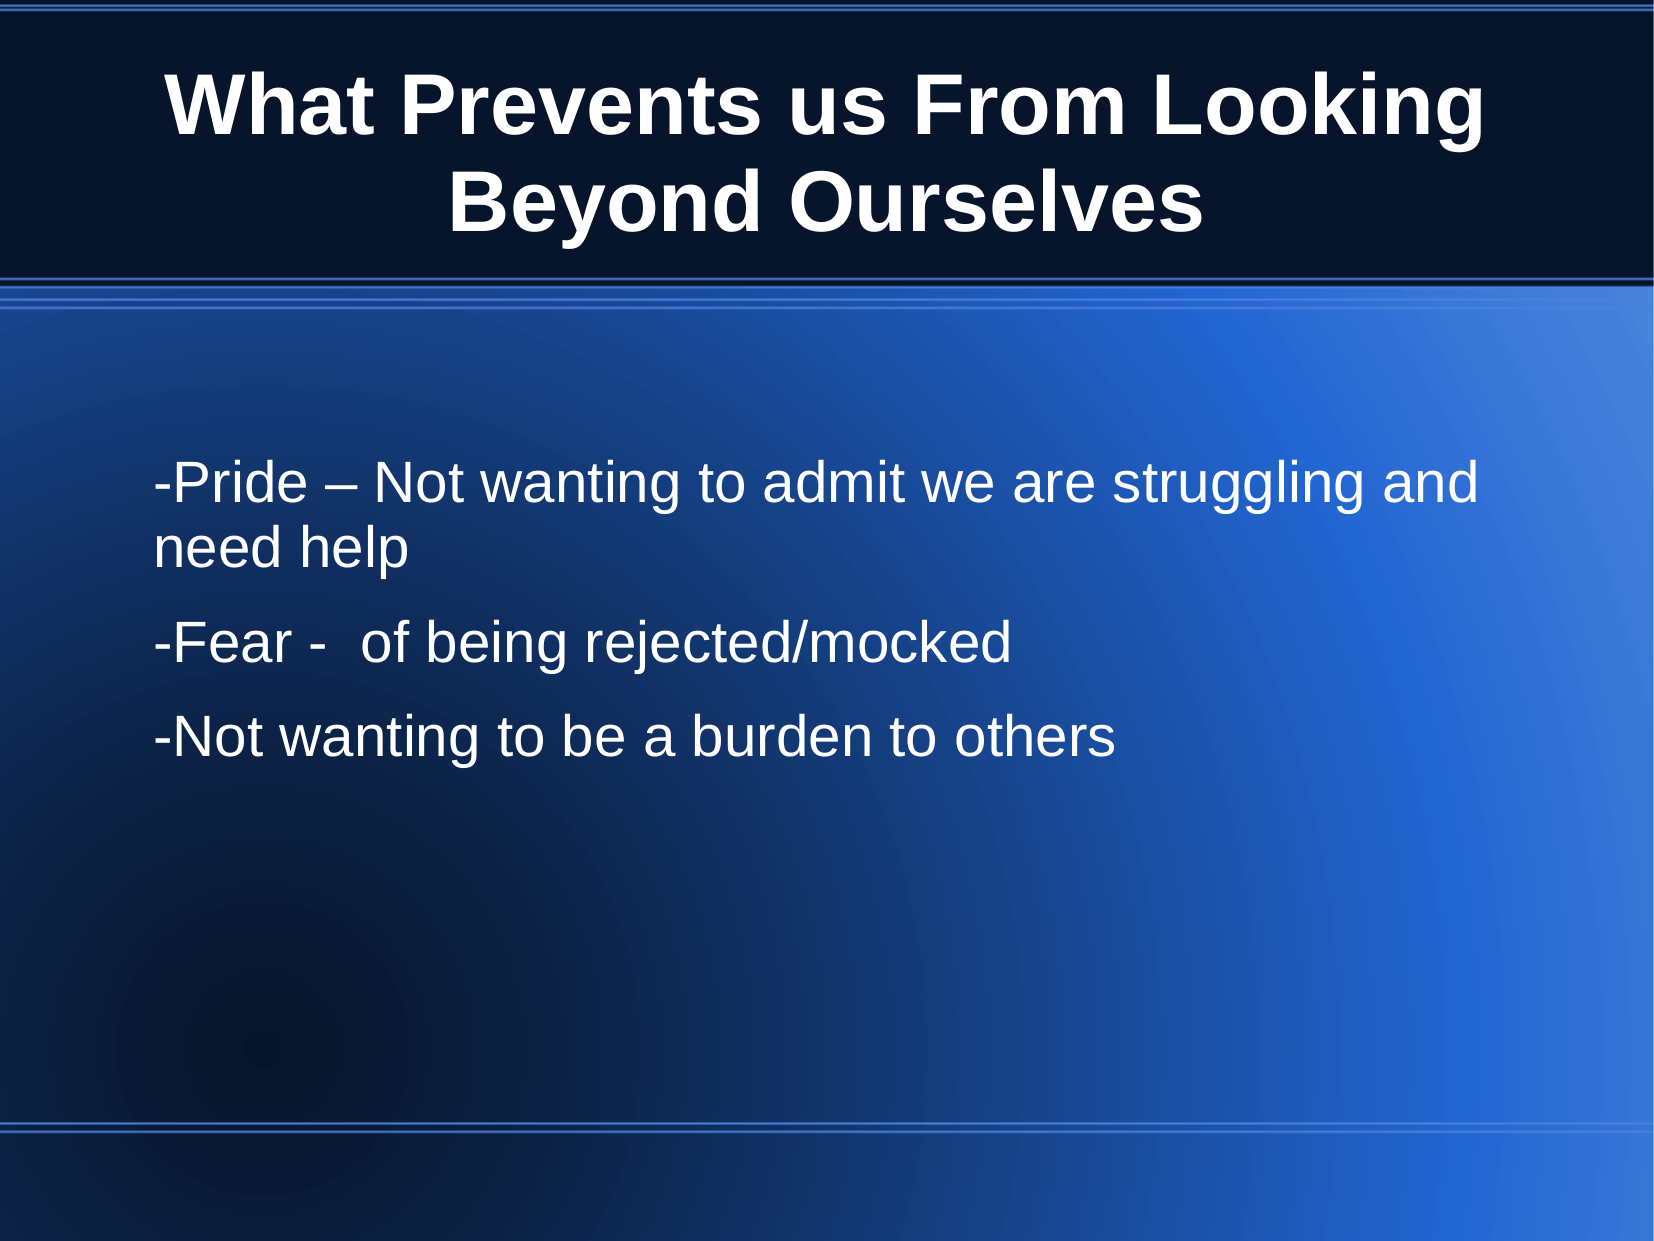

# What Prevents us From Looking Beyond Ourselves
-Pride – Not wanting to admit we are struggling and need help
-Fear - of being rejected/mocked
-Not wanting to be a burden to others